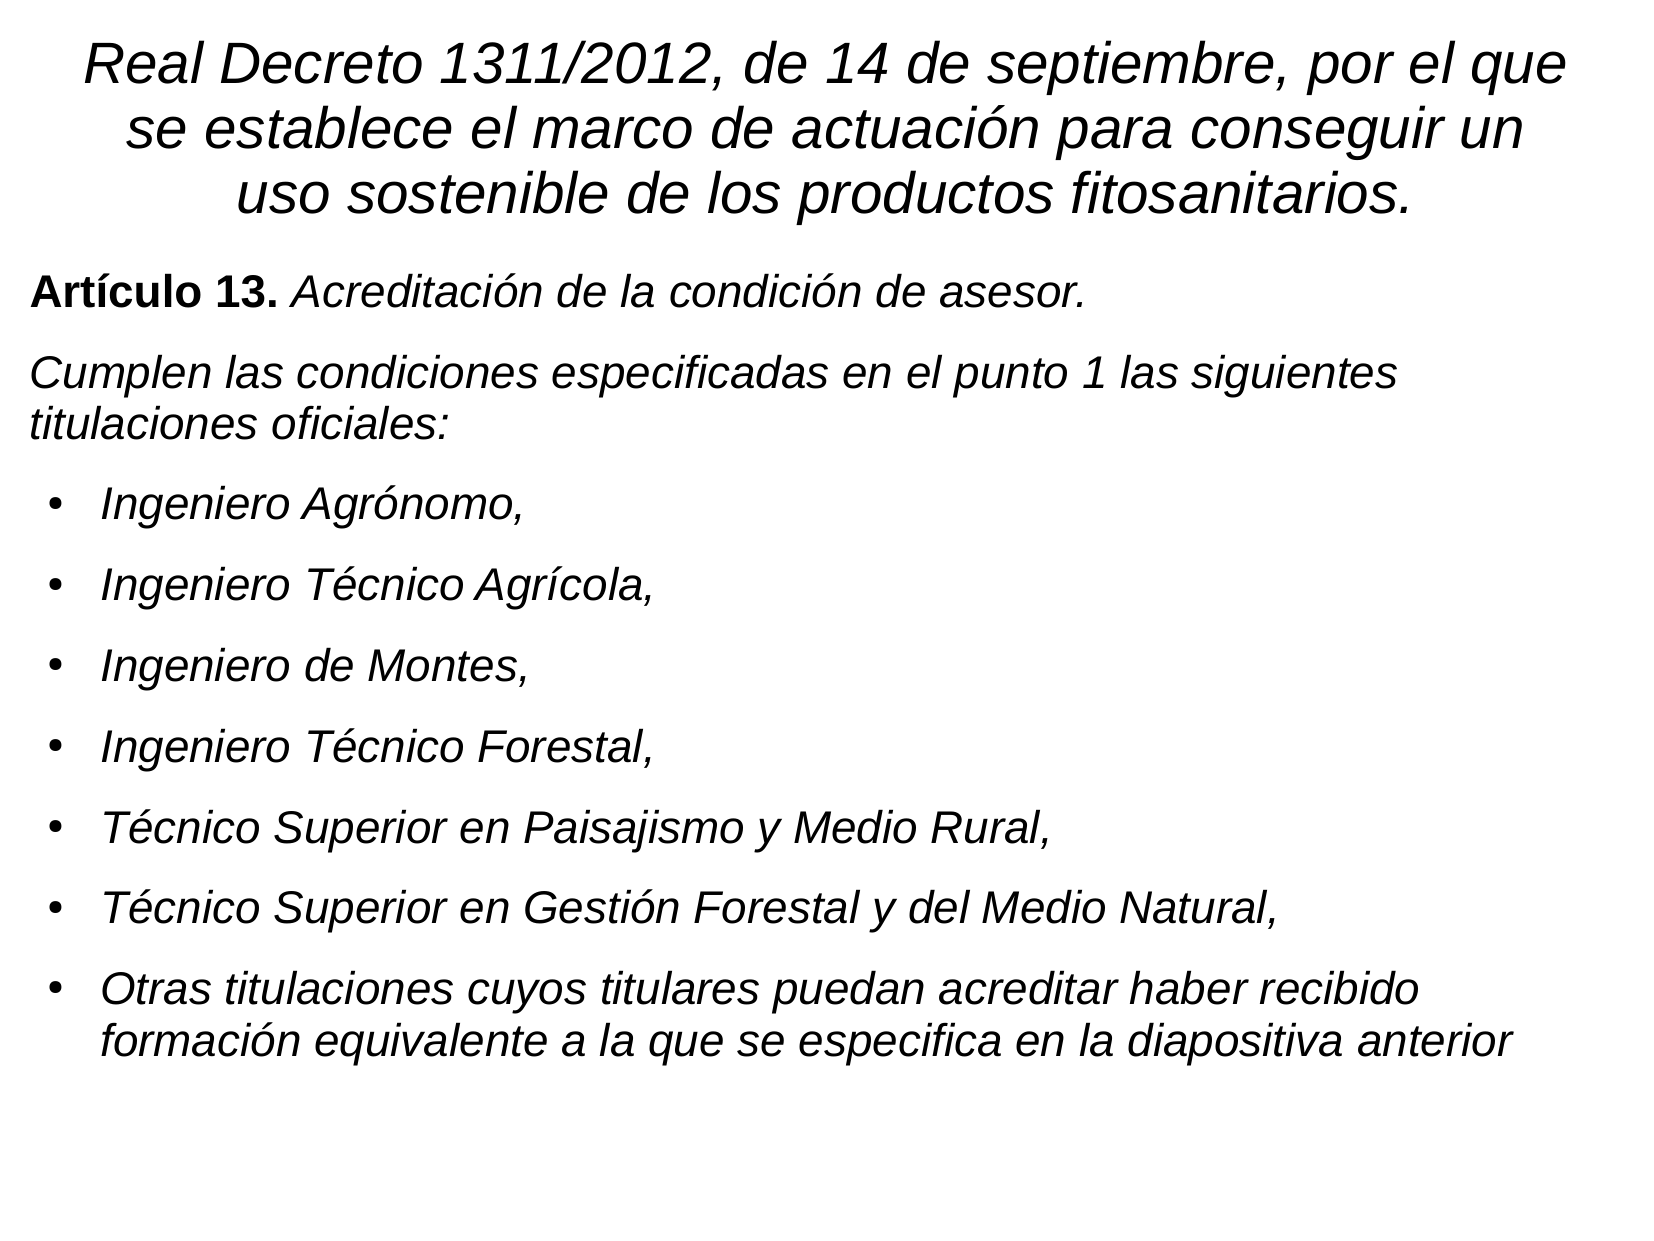

# Real Decreto 1311/2012, de 14 de septiembre, por el que se establece el marco de actuación para conseguir un uso sostenible de los productos fitosanitarios.
Artículo 13. Acreditación de la condición de asesor.
Cumplen las condiciones especificadas en el punto 1 las siguientes titulaciones oficiales:
Ingeniero Agrónomo,
Ingeniero Técnico Agrícola,
Ingeniero de Montes,
Ingeniero Técnico Forestal,
Técnico Superior en Paisajismo y Medio Rural,
Técnico Superior en Gestión Forestal y del Medio Natural,
Otras titulaciones cuyos titulares puedan acreditar haber recibido formación equivalente a la que se especifica en la diapositiva anterior